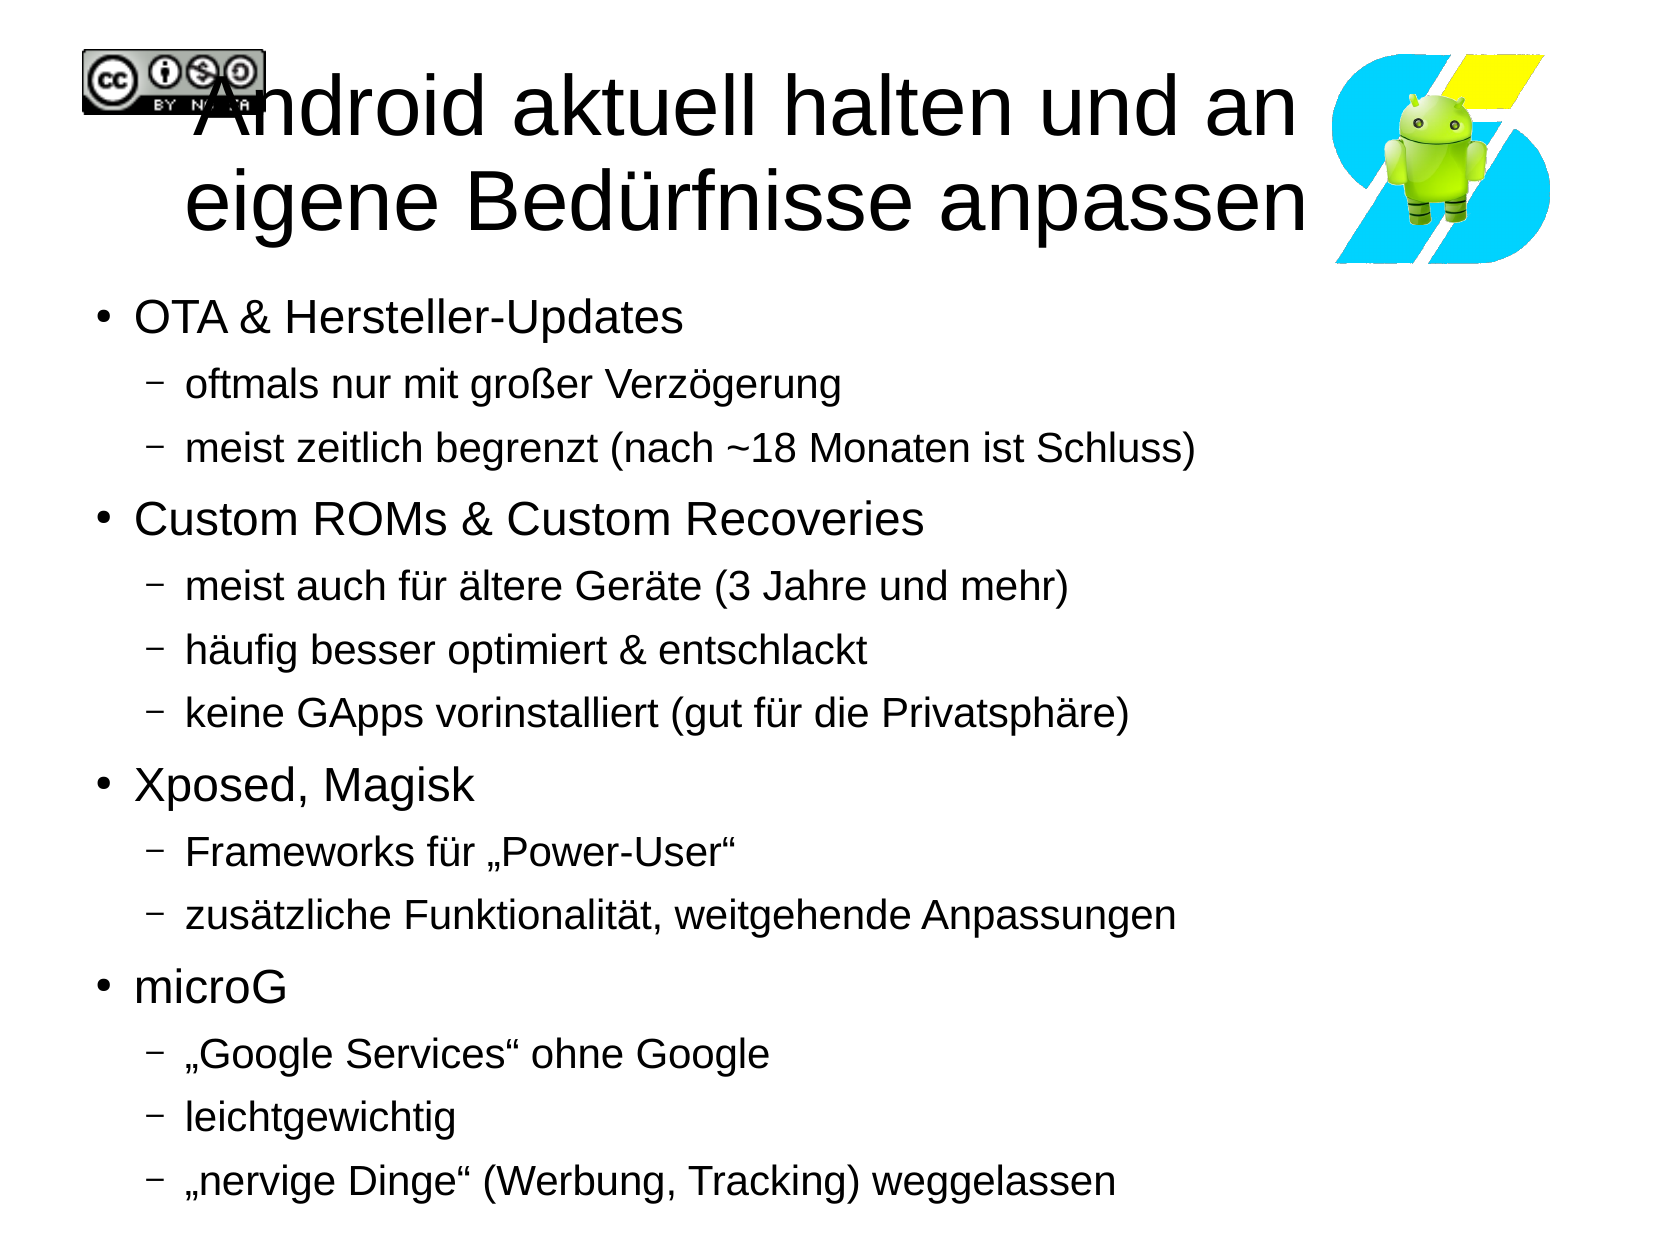

# Android aktuell halten und an eigene Bedürfnisse anpassen
OTA & Hersteller-Updates
oftmals nur mit großer Verzögerung
meist zeitlich begrenzt (nach ~18 Monaten ist Schluss)
Custom ROMs & Custom Recoveries
meist auch für ältere Geräte (3 Jahre und mehr)
häufig besser optimiert & entschlackt
keine GApps vorinstalliert (gut für die Privatsphäre)
Xposed, Magisk
Frameworks für „Power-User“
zusätzliche Funktionalität, weitgehende Anpassungen
microG
„Google Services“ ohne Google
leichtgewichtig
„nervige Dinge“ (Werbung, Tracking) weggelassen